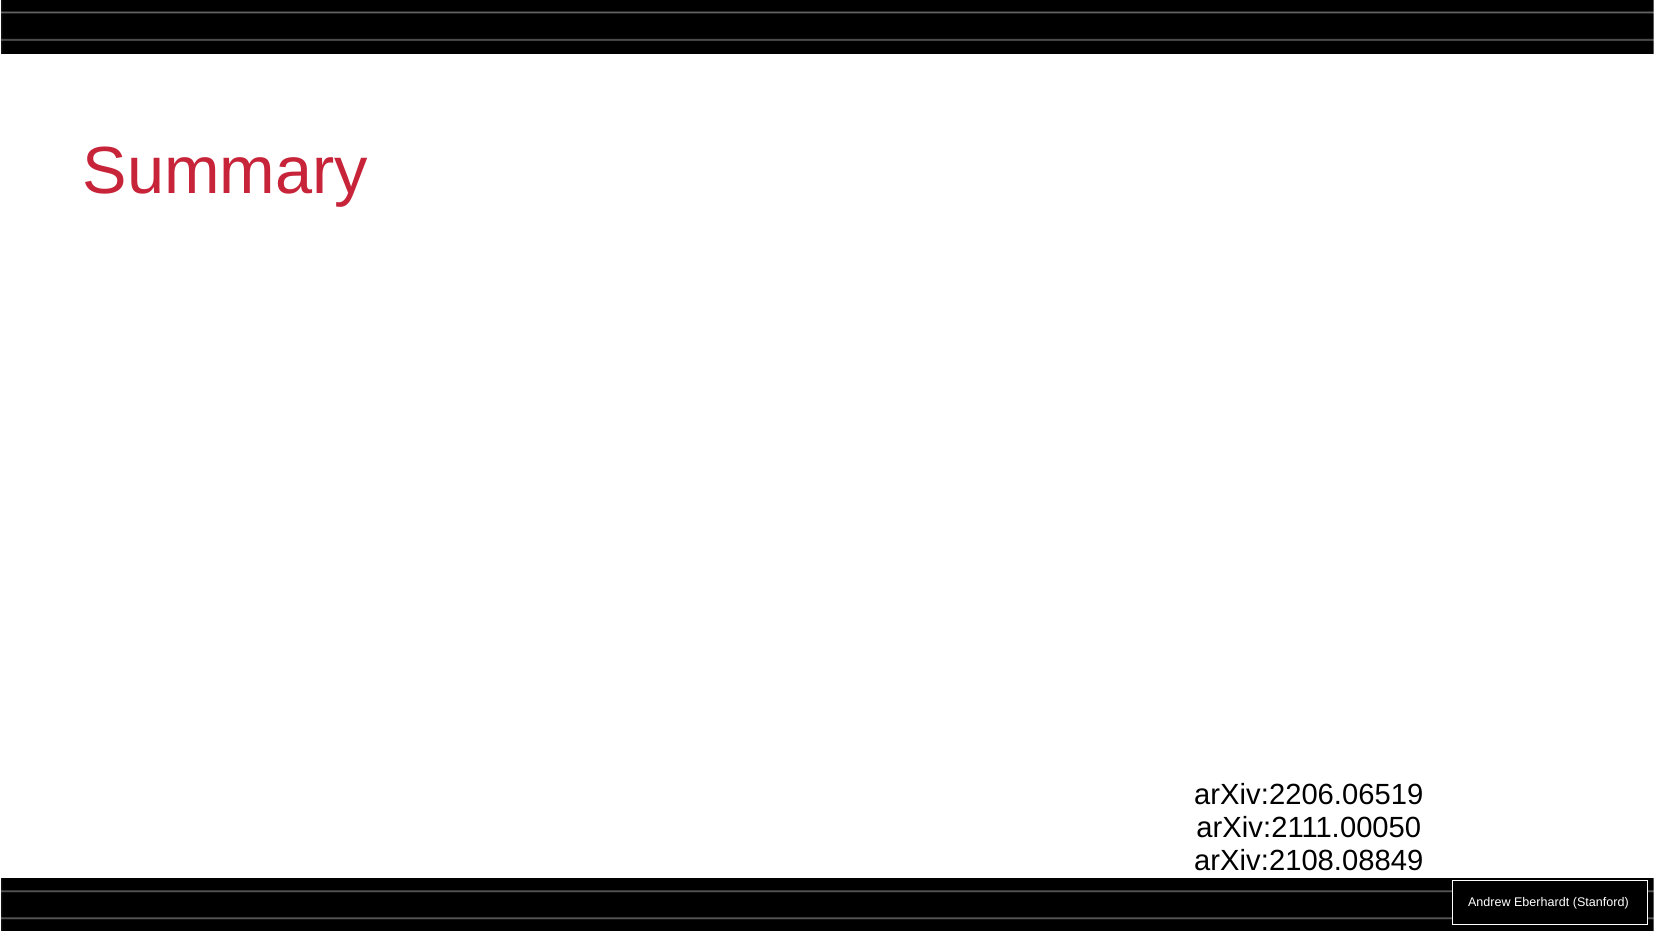

# Summary
arXiv:2206.06519
arXiv:2111.00050
arXiv:2108.08849
Andrew Eberhardt (Stanford)